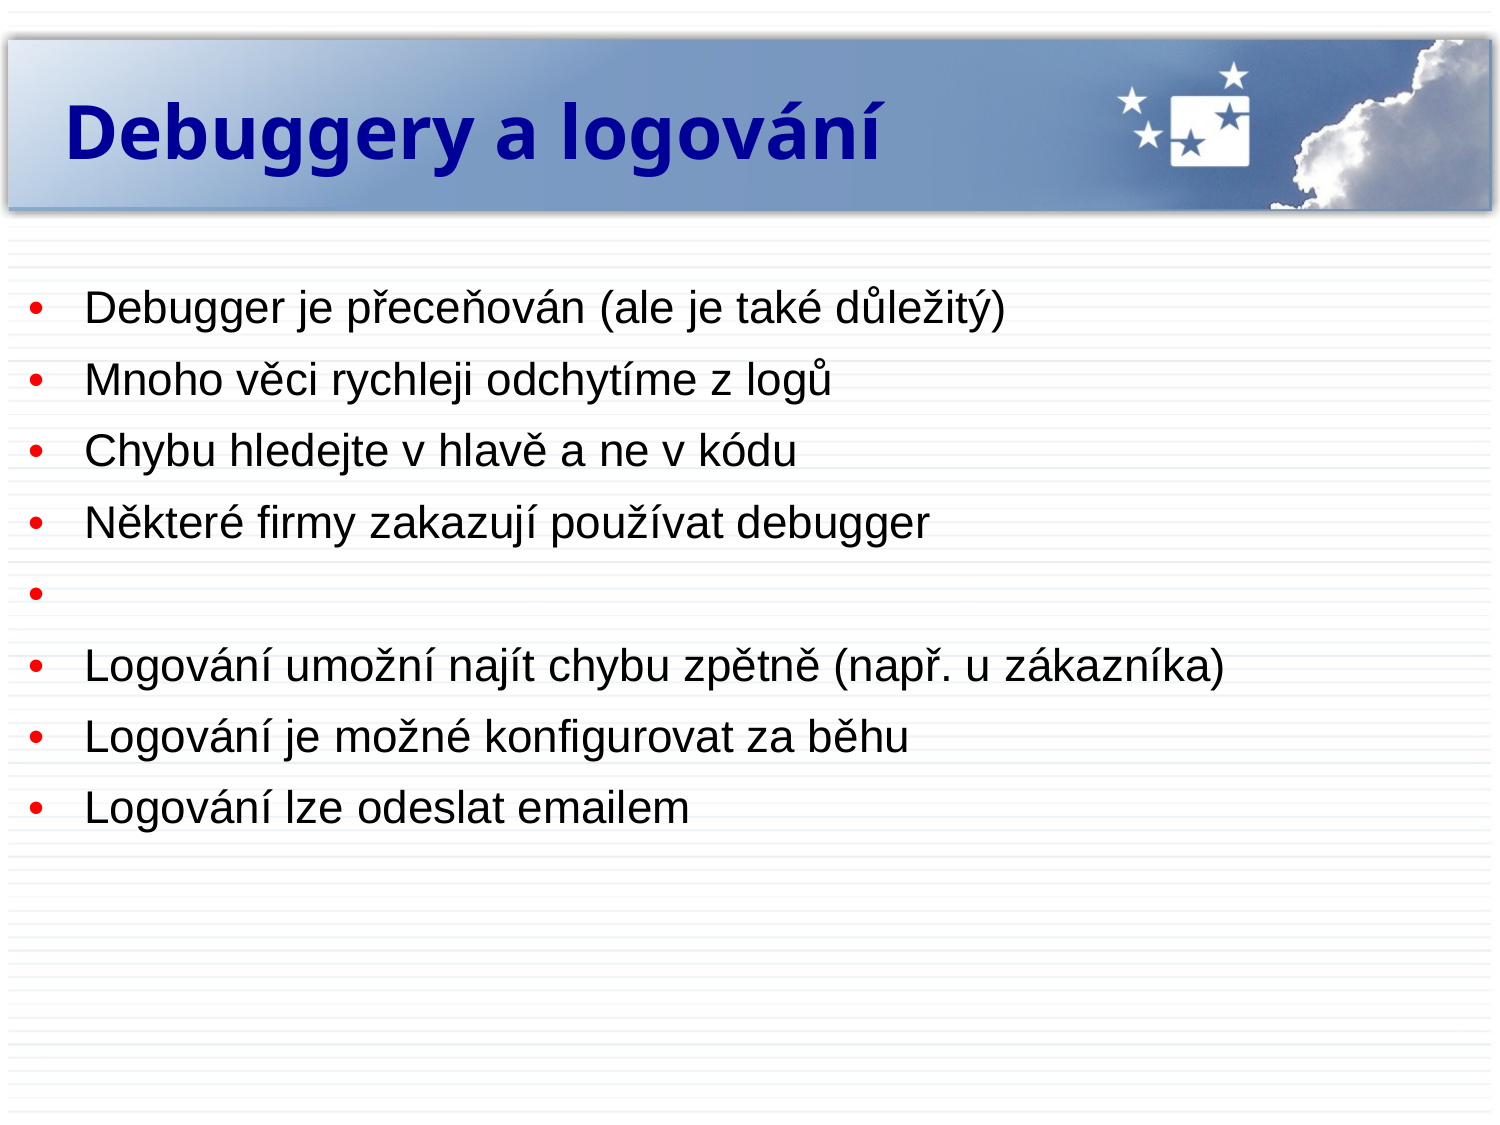

# Debuggery a logování
Debugger je přeceňován (ale je také důležitý)
Mnoho věci rychleji odchytíme z logů
Chybu hledejte v hlavě a ne v kódu
Některé firmy zakazují používat debugger
Logování umožní najít chybu zpětně (např. u zákazníka)
Logování je možné konfigurovat za běhu
Logování lze odeslat emailem